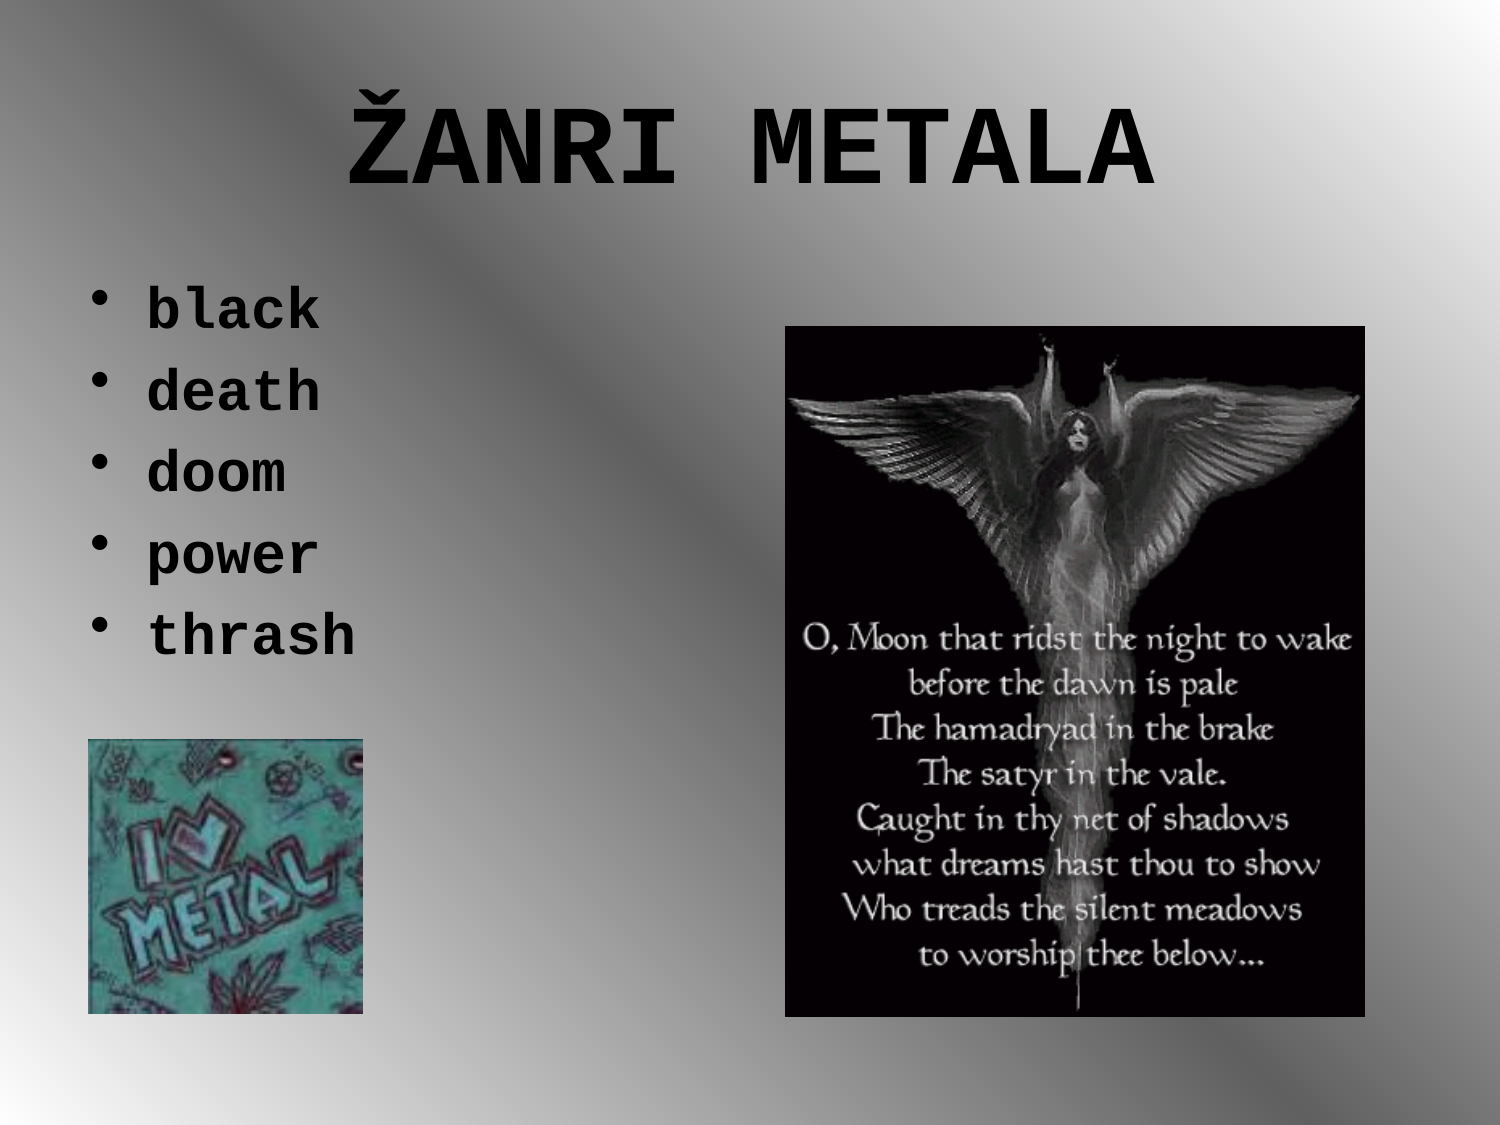

# ŽANRI METALA
black
death
doom
power
thrash